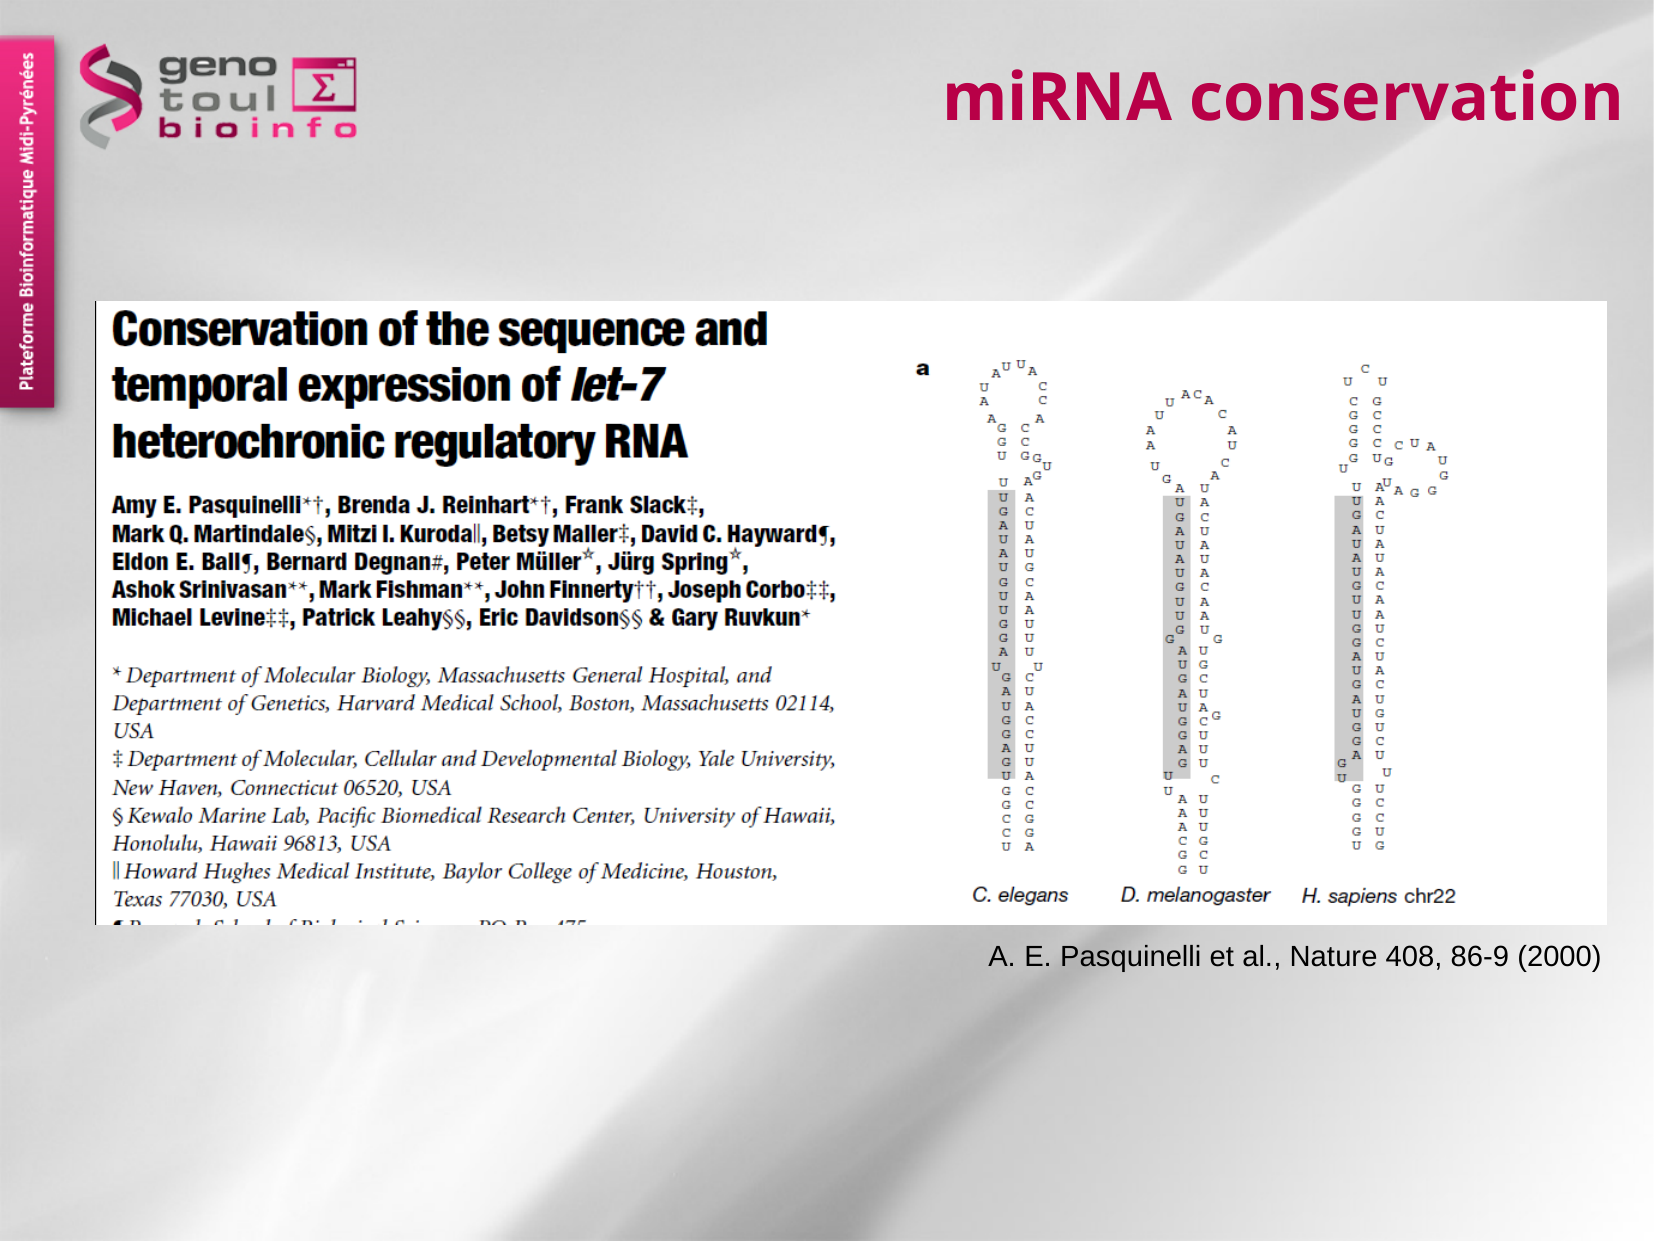

# miRNA conservation
A. E. Pasquinelli et al., Nature 408, 86-9 (2000)